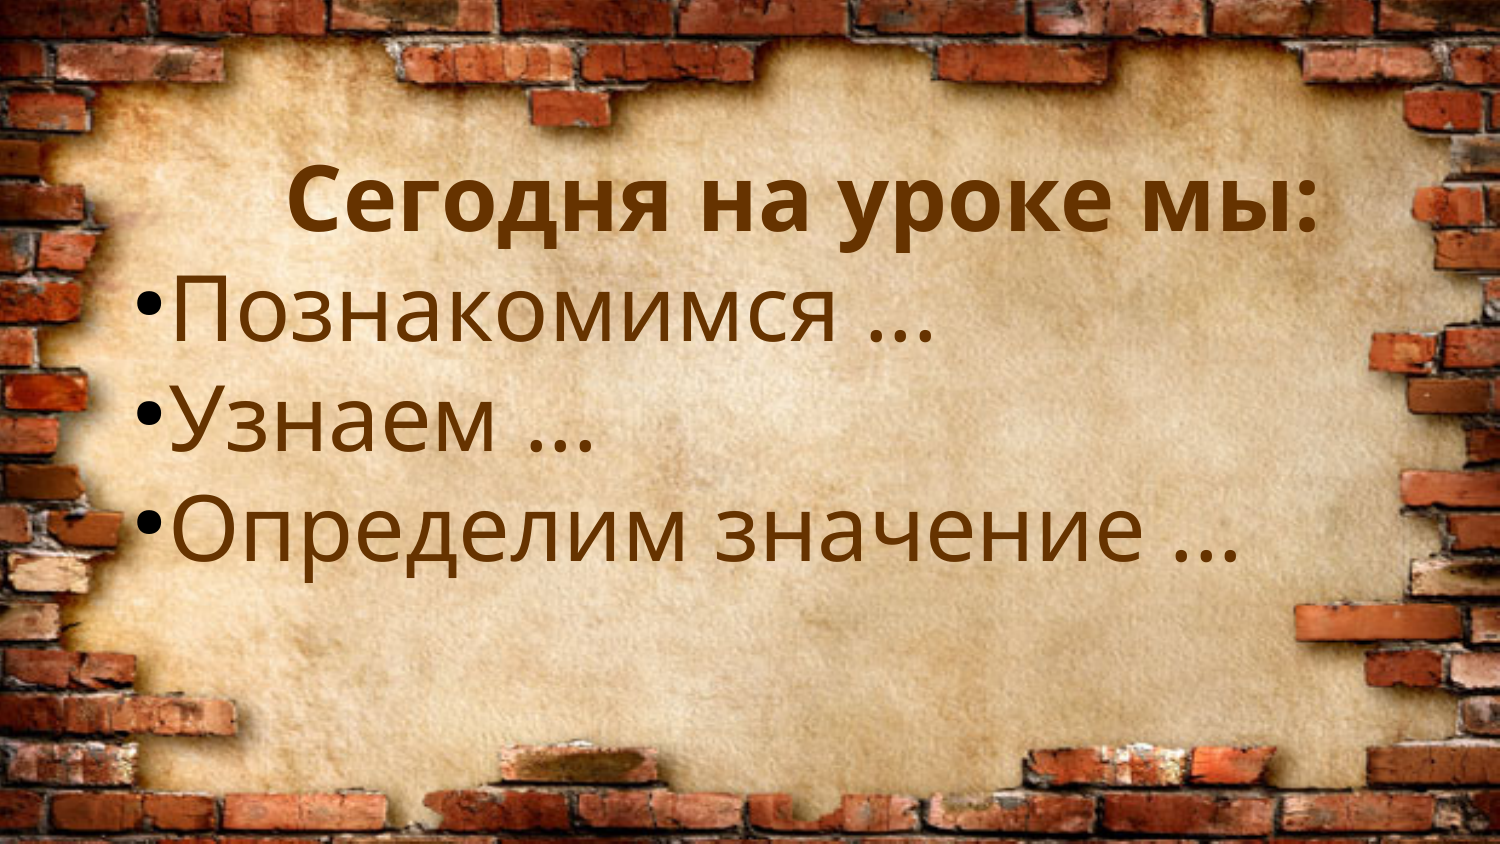

Сегодня на уроке мы:
Познакомимся ...
Узнаем ...
Определим значение ...